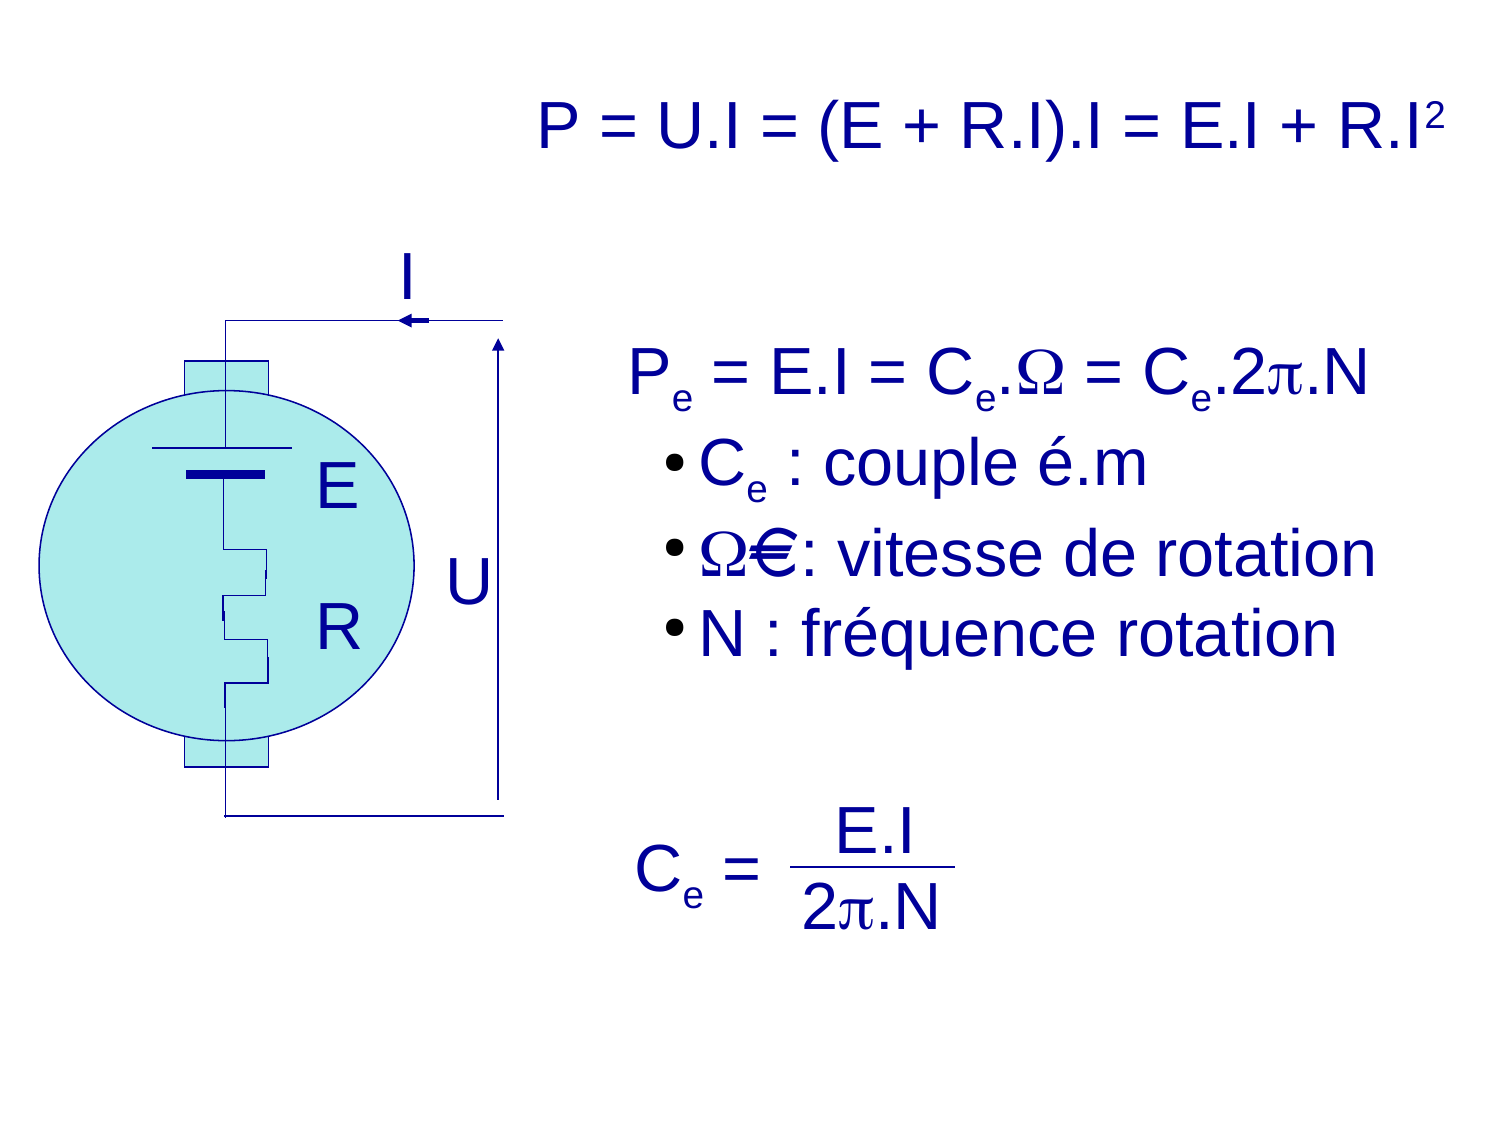

P = U.I = (E + R.I).I = E.I + R.I2
I
Pe = E.I = Ce. = Ce.2.N
Ce : couple é.m
 : vitesse de rotation
N : fréquence rotation
E
U
R
E.I
Ce =
2.N